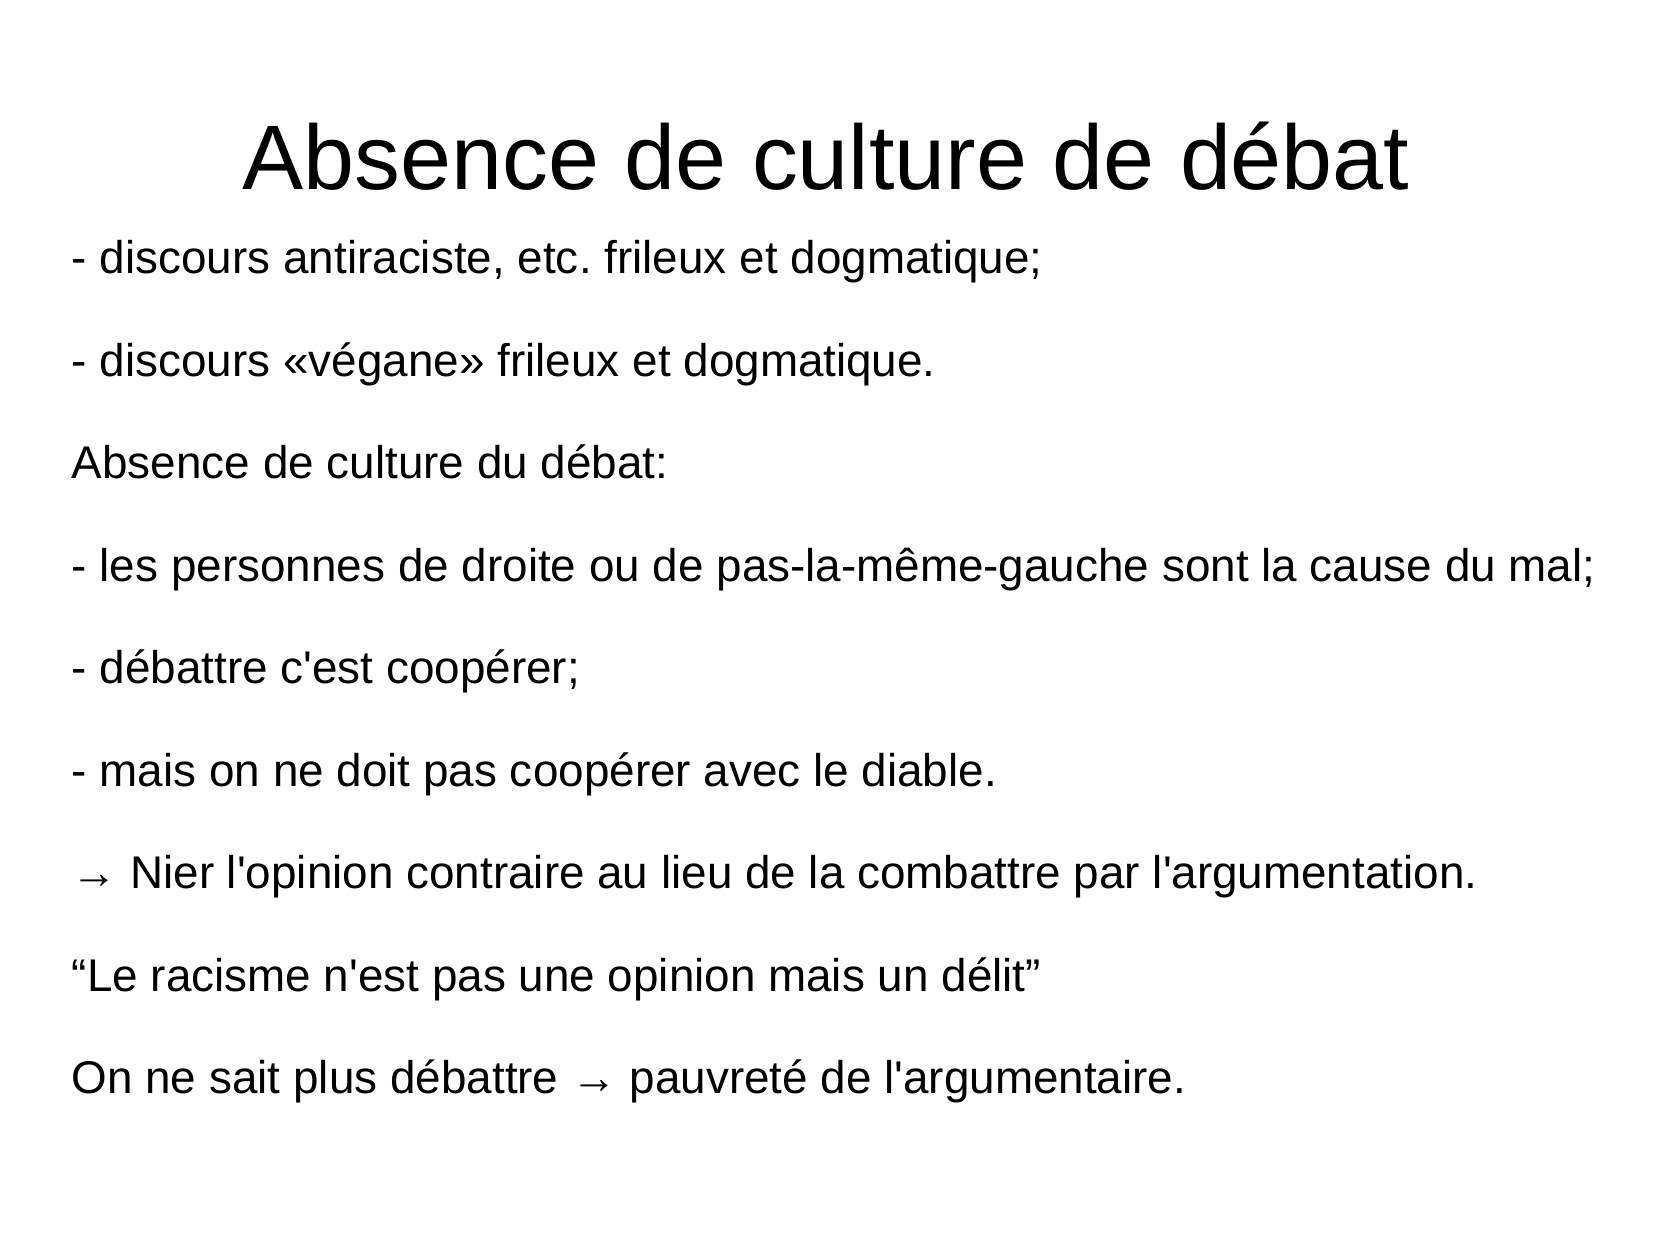

# Absence de culture de débat
- discours antiraciste, etc. frileux et dogmatique;
- discours «végane» frileux et dogmatique.
Absence de culture du débat:
- les personnes de droite ou de pas-la-même-gauche sont la cause du mal;
- débattre c'est coopérer;
- mais on ne doit pas coopérer avec le diable.
→ Nier l'opinion contraire au lieu de la combattre par l'argumentation.
“Le racisme n'est pas une opinion mais un délit”
On ne sait plus débattre → pauvreté de l'argumentaire.